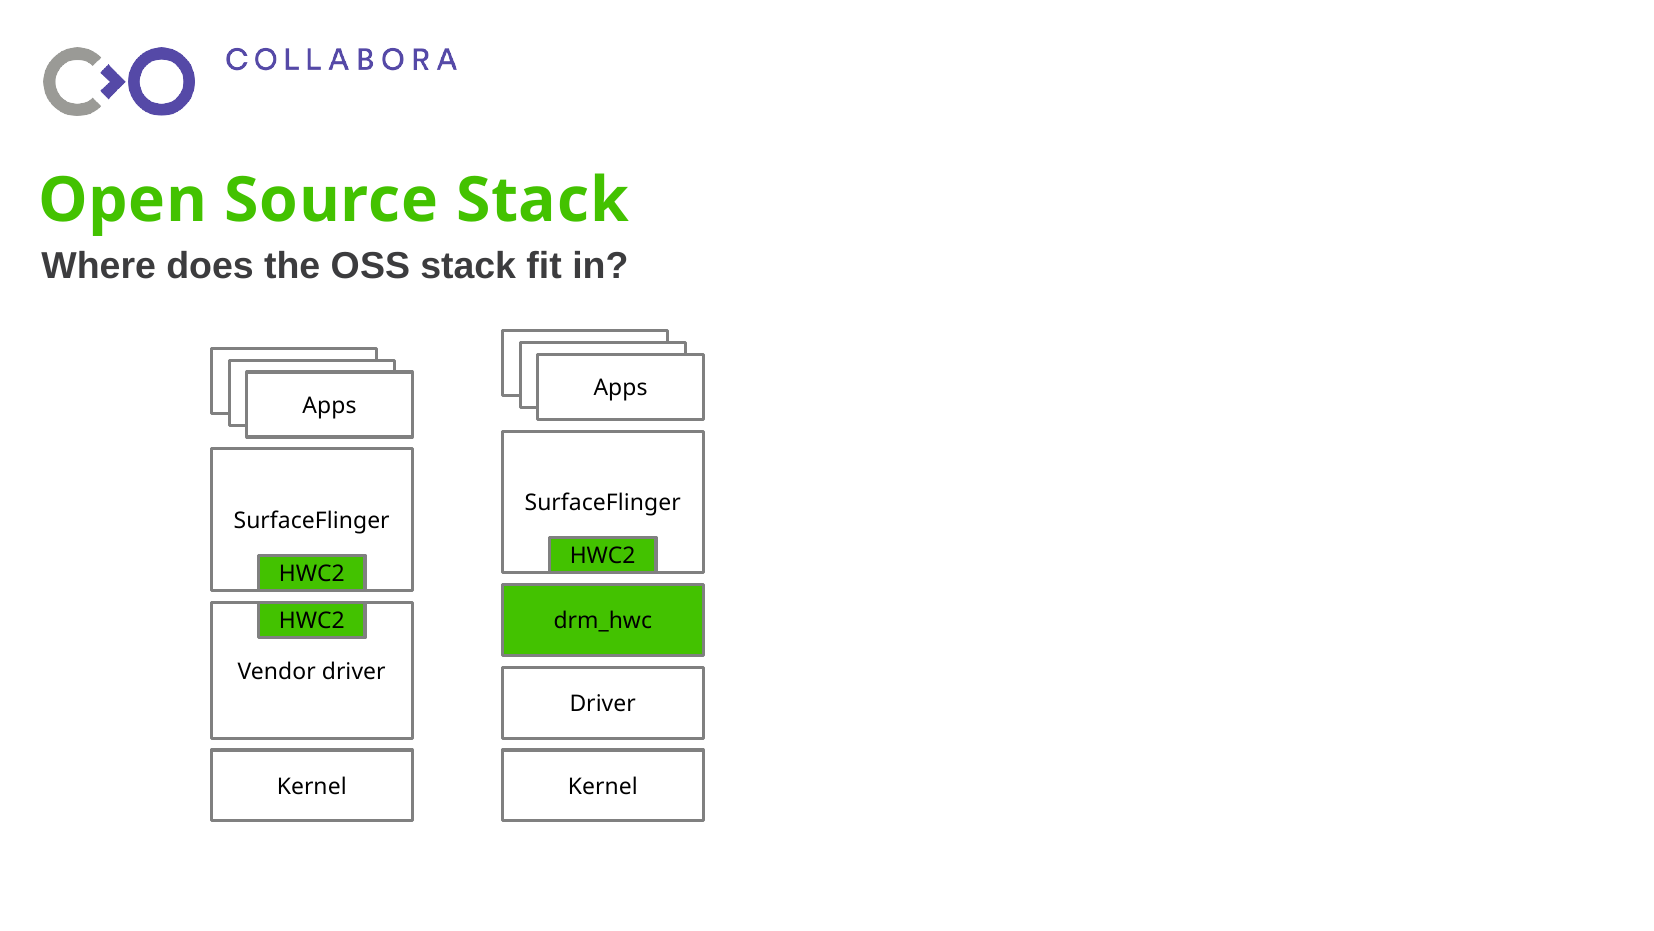

# Open Source Stack
Where does the OSS stack fit in?
Apps
Apps
SurfaceFlinger
SurfaceFlinger
HWC2
HWC2
drm_hwc
Vendor driver
HWC2
Driver
Kernel
Kernel